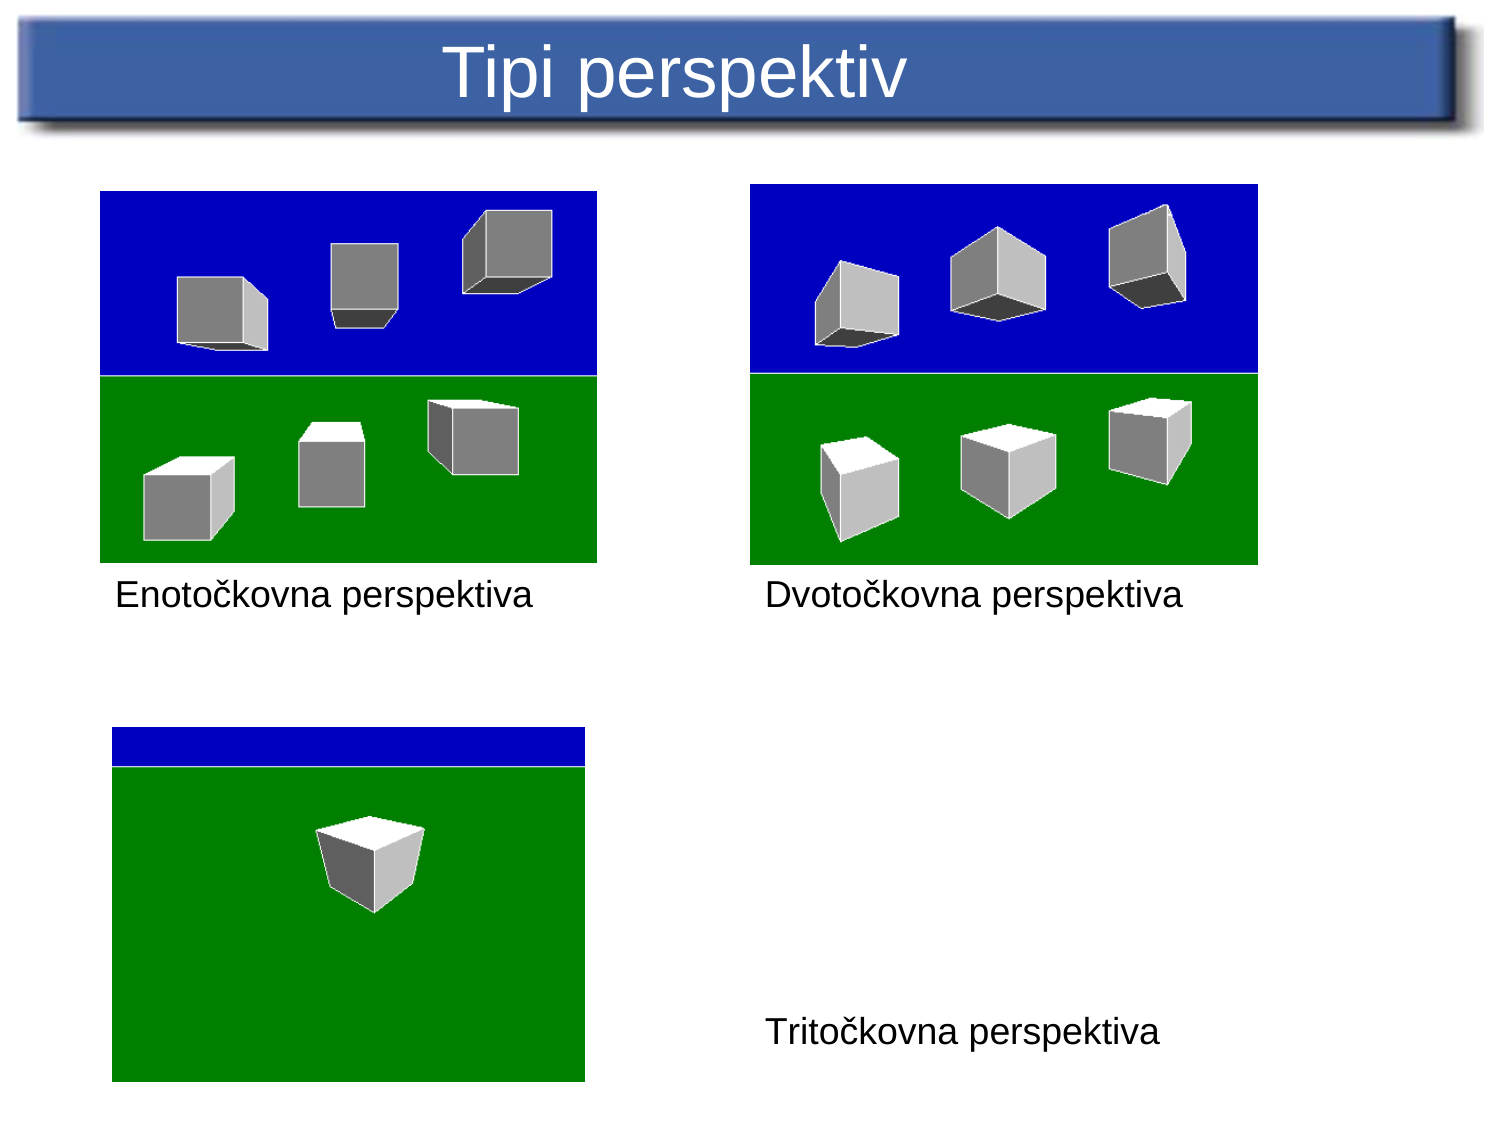

# Tipi perspektiv
Enotočkovna perspektiva
Dvotočkovna perspektiva
Tritočkovna perspektiva